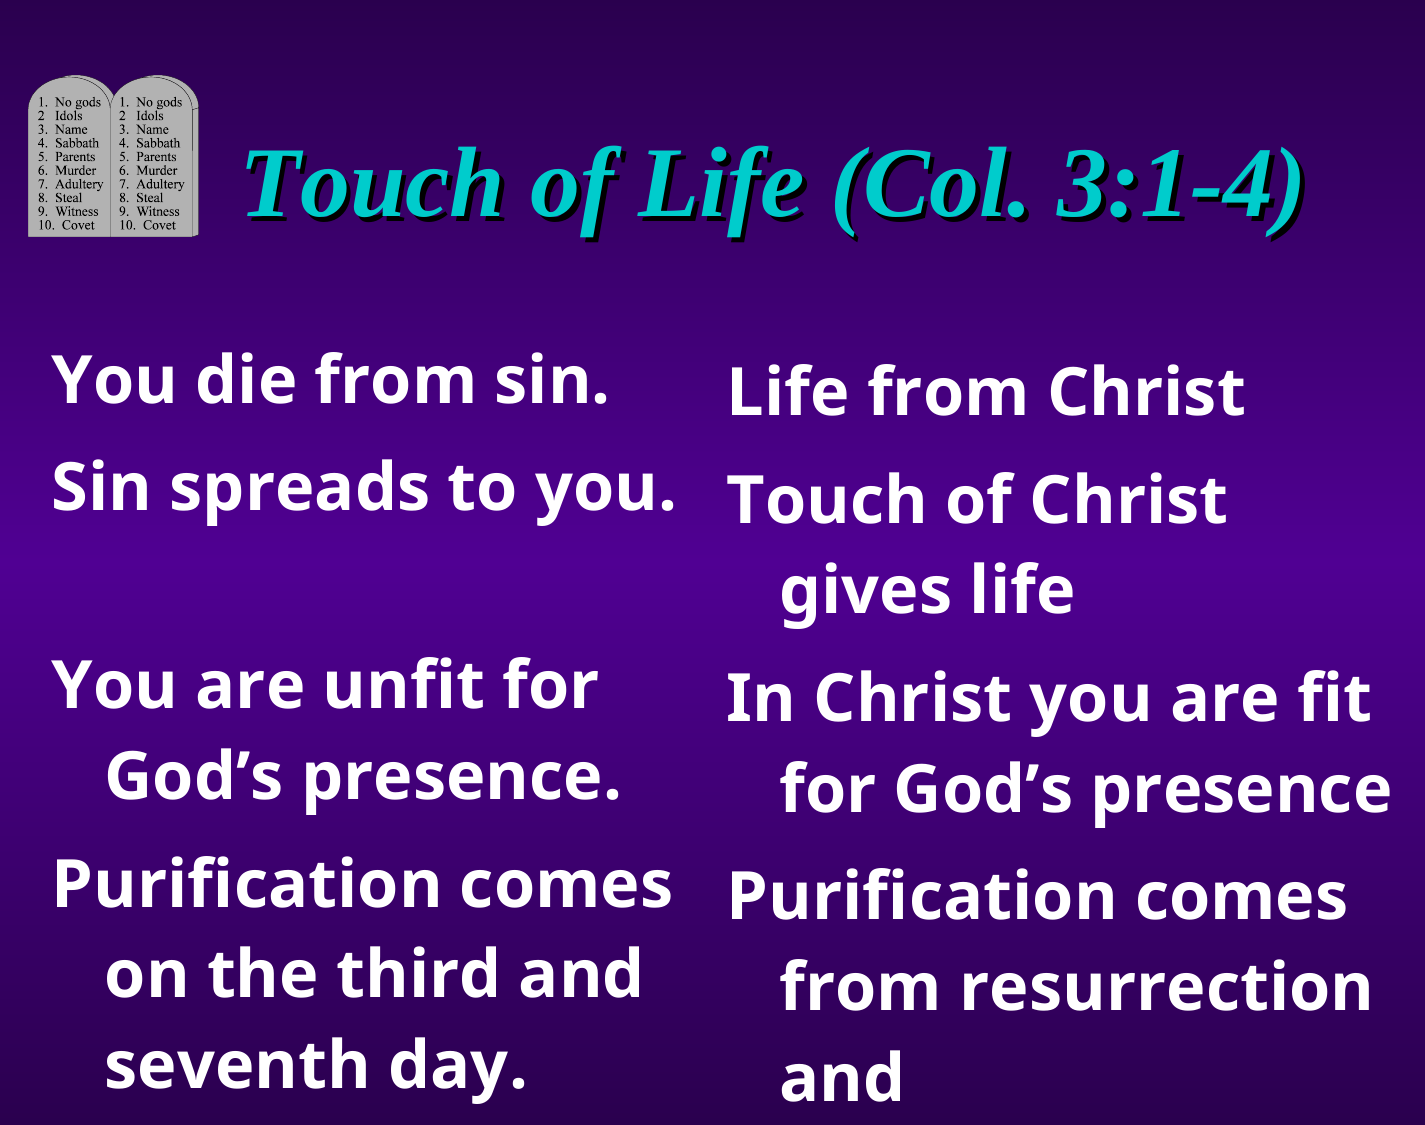

# Touch of Life (Col. 3:1-4)
You die from sin.
Sin spreads to you.
You are unfit for God’s presence.
Purification comes on the third and seventh day.
Life from Christ
Touch of Christ gives life
In Christ you are fit for God’s presence
Purification comes from resurrection and consummation